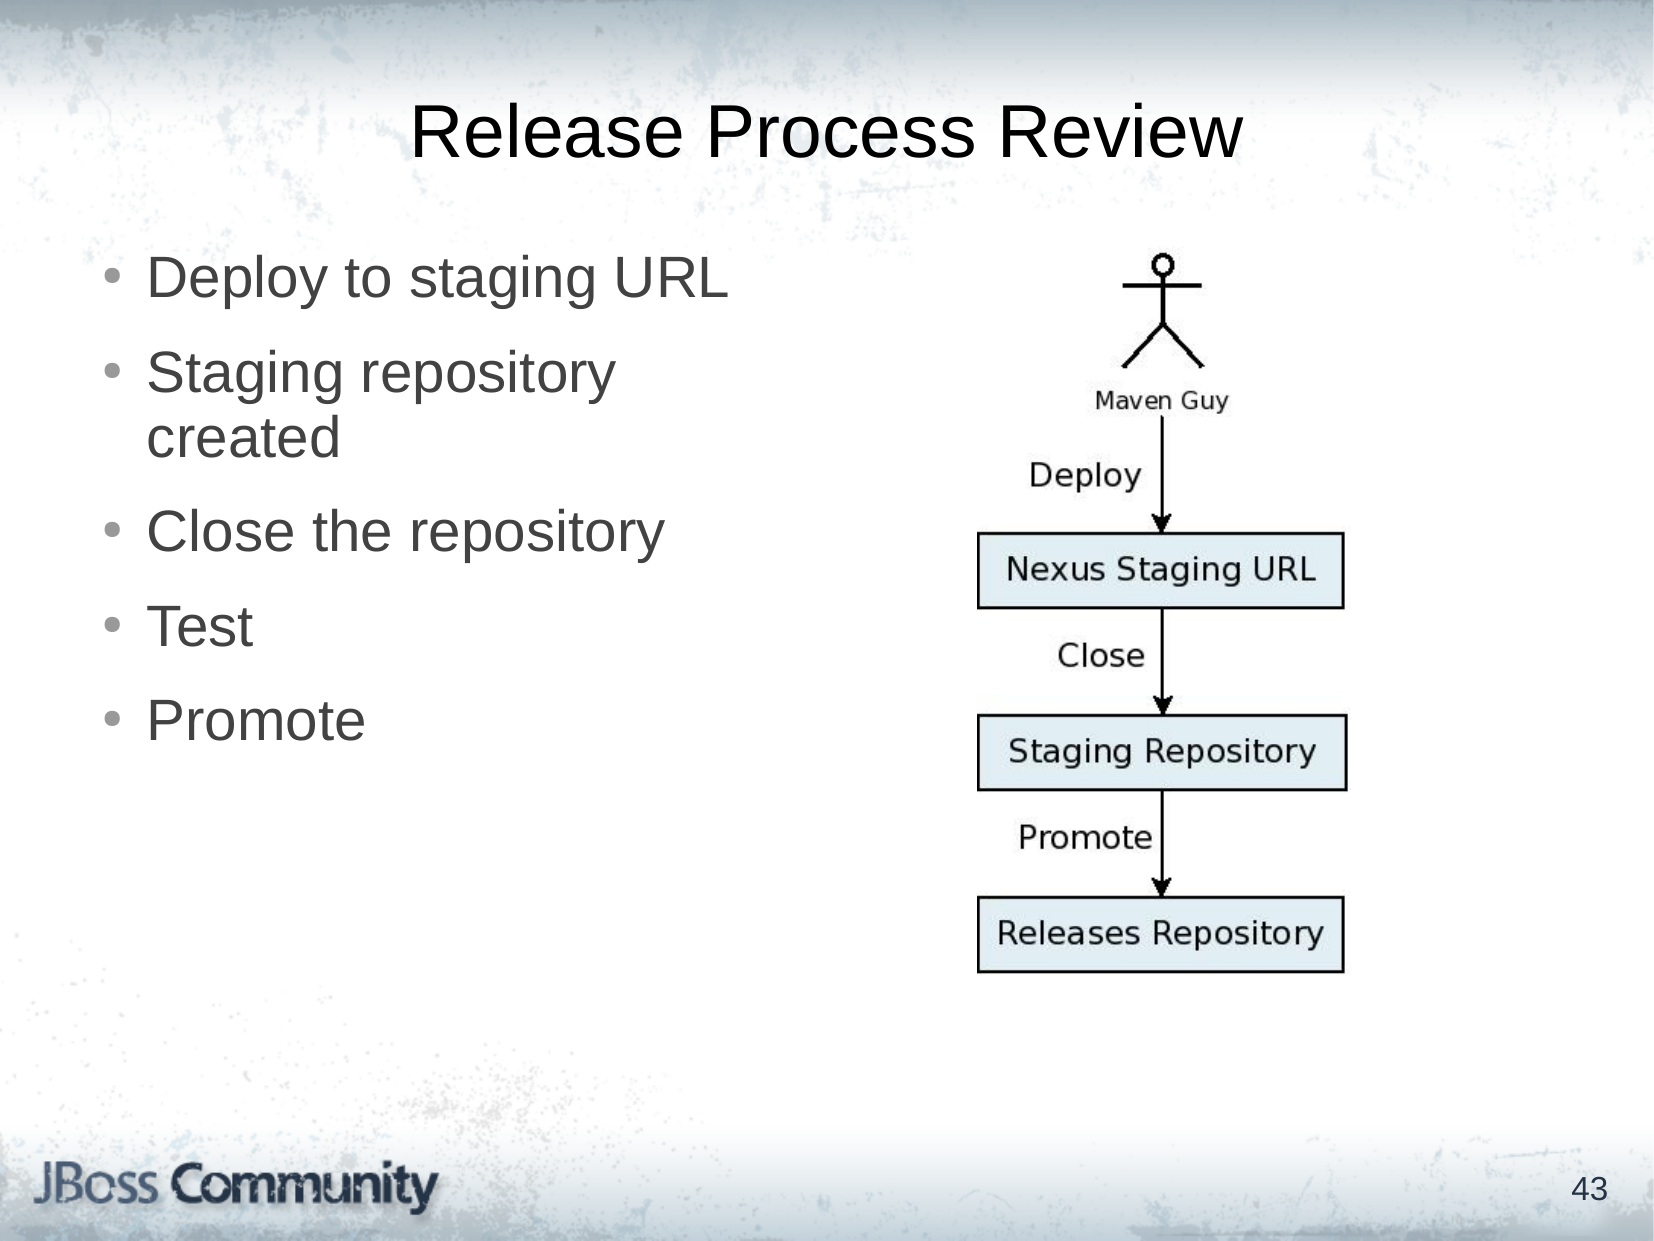

# Release Process Review
Deploy to staging URL
Staging repository created
Close the repository
Test
Promote